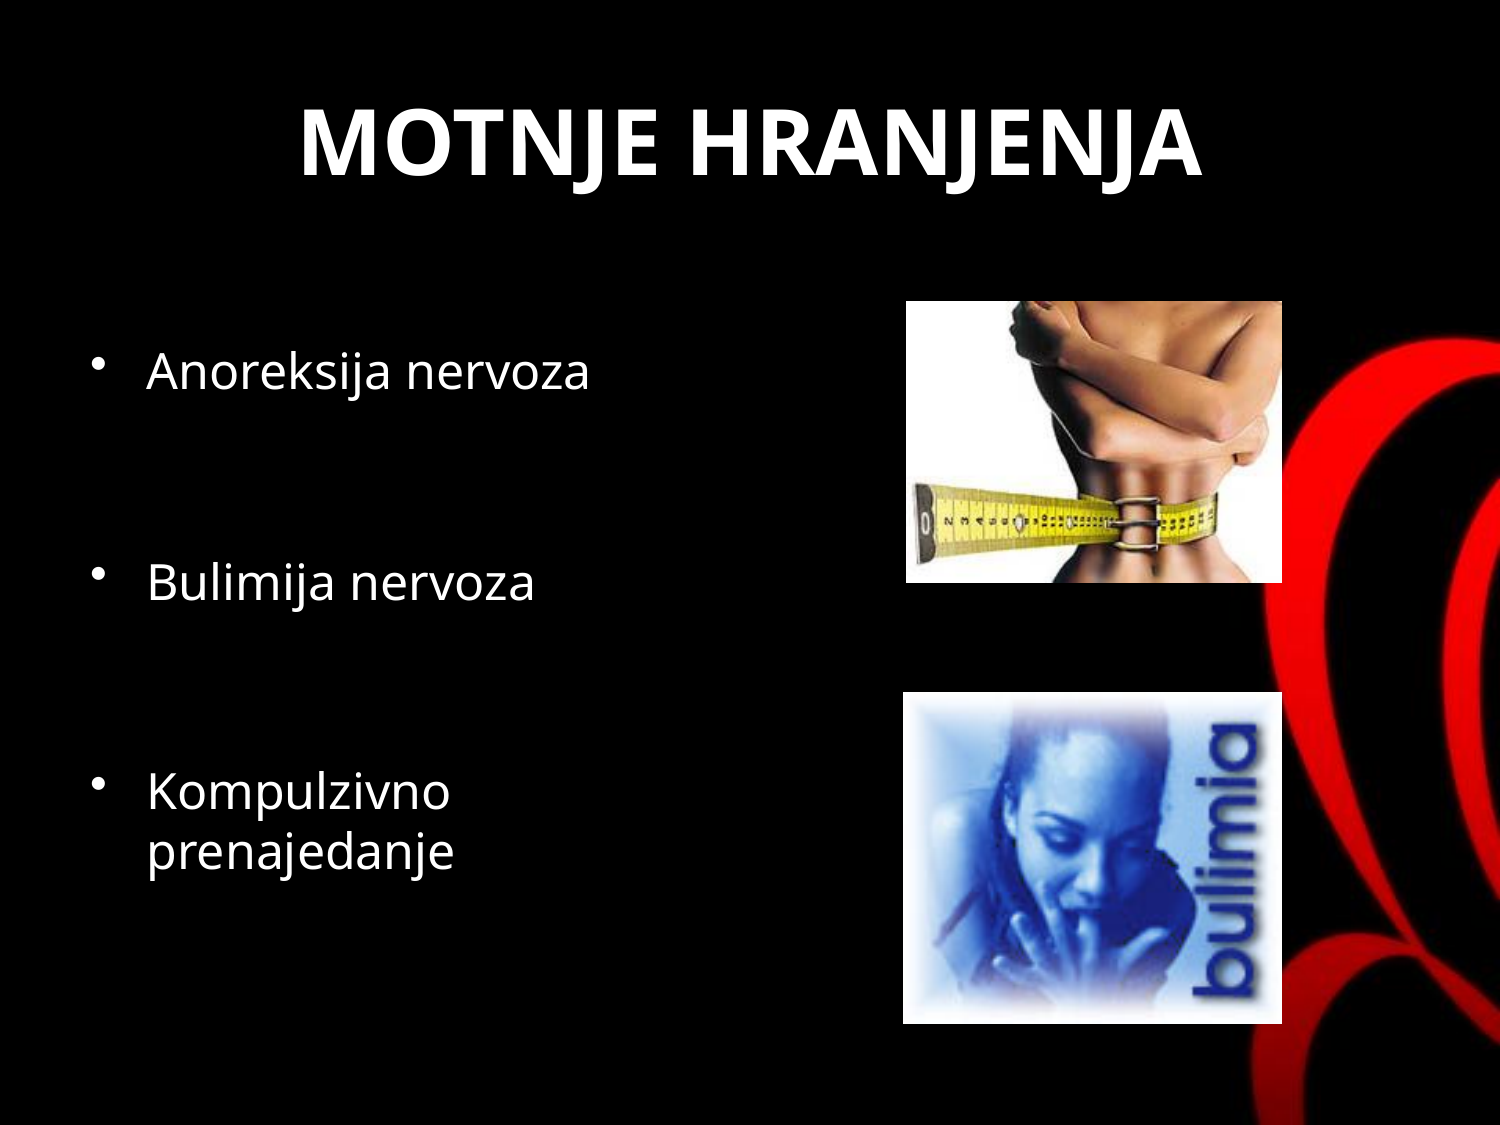

# MOTNJE HRANJENJA
Anoreksija nervoza
Bulimija nervoza
Kompulzivno prenajedanje